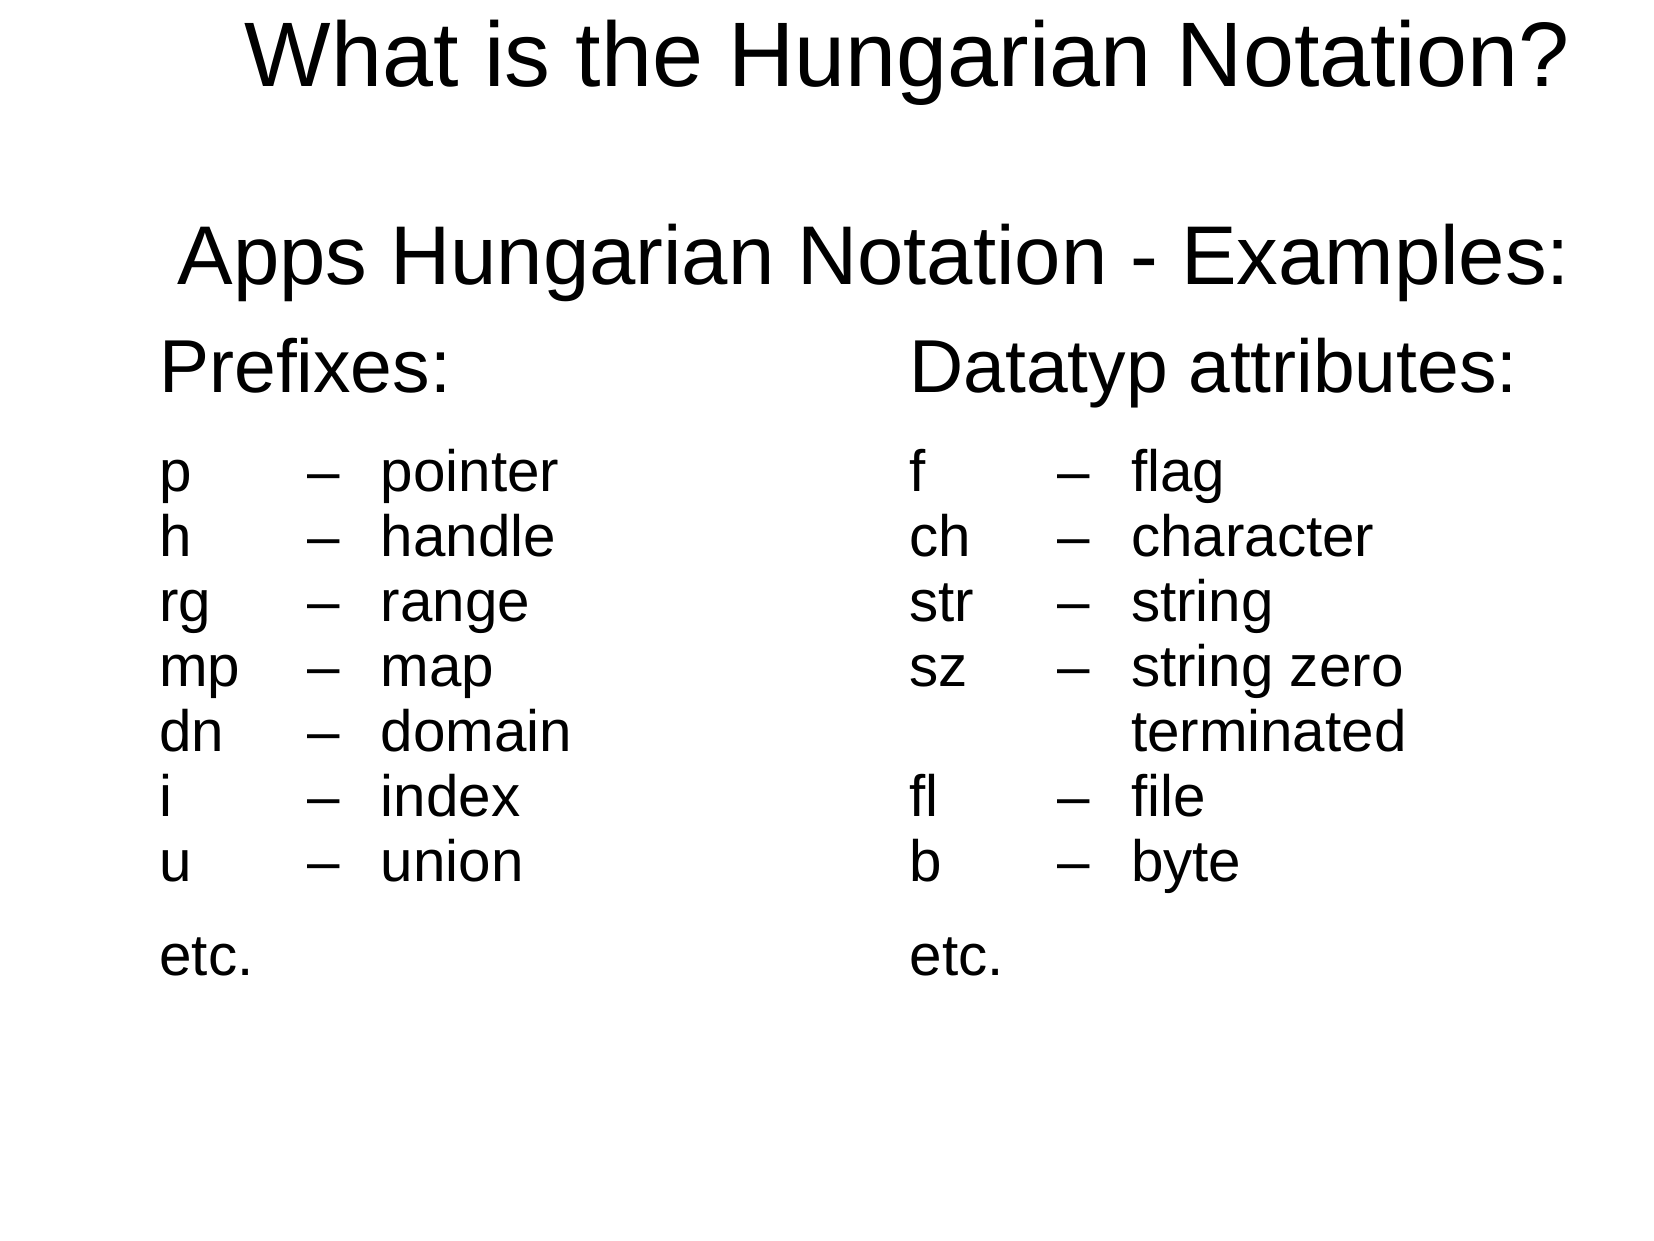

# What is the Hungarian Notation? Apps Hungarian Notation - Examples:
Prefixes:
p		– 	pointer
h		– 	handle
rg		– 	range
mp	–	map
dn		–	domain
i		–	index
u		–	union
etc.
Datatyp attributes:
f		–	flag
ch		–	character
str		–	string
sz		–	string zero
		 	terminated
fl		–	file
b		–	byte
etc.